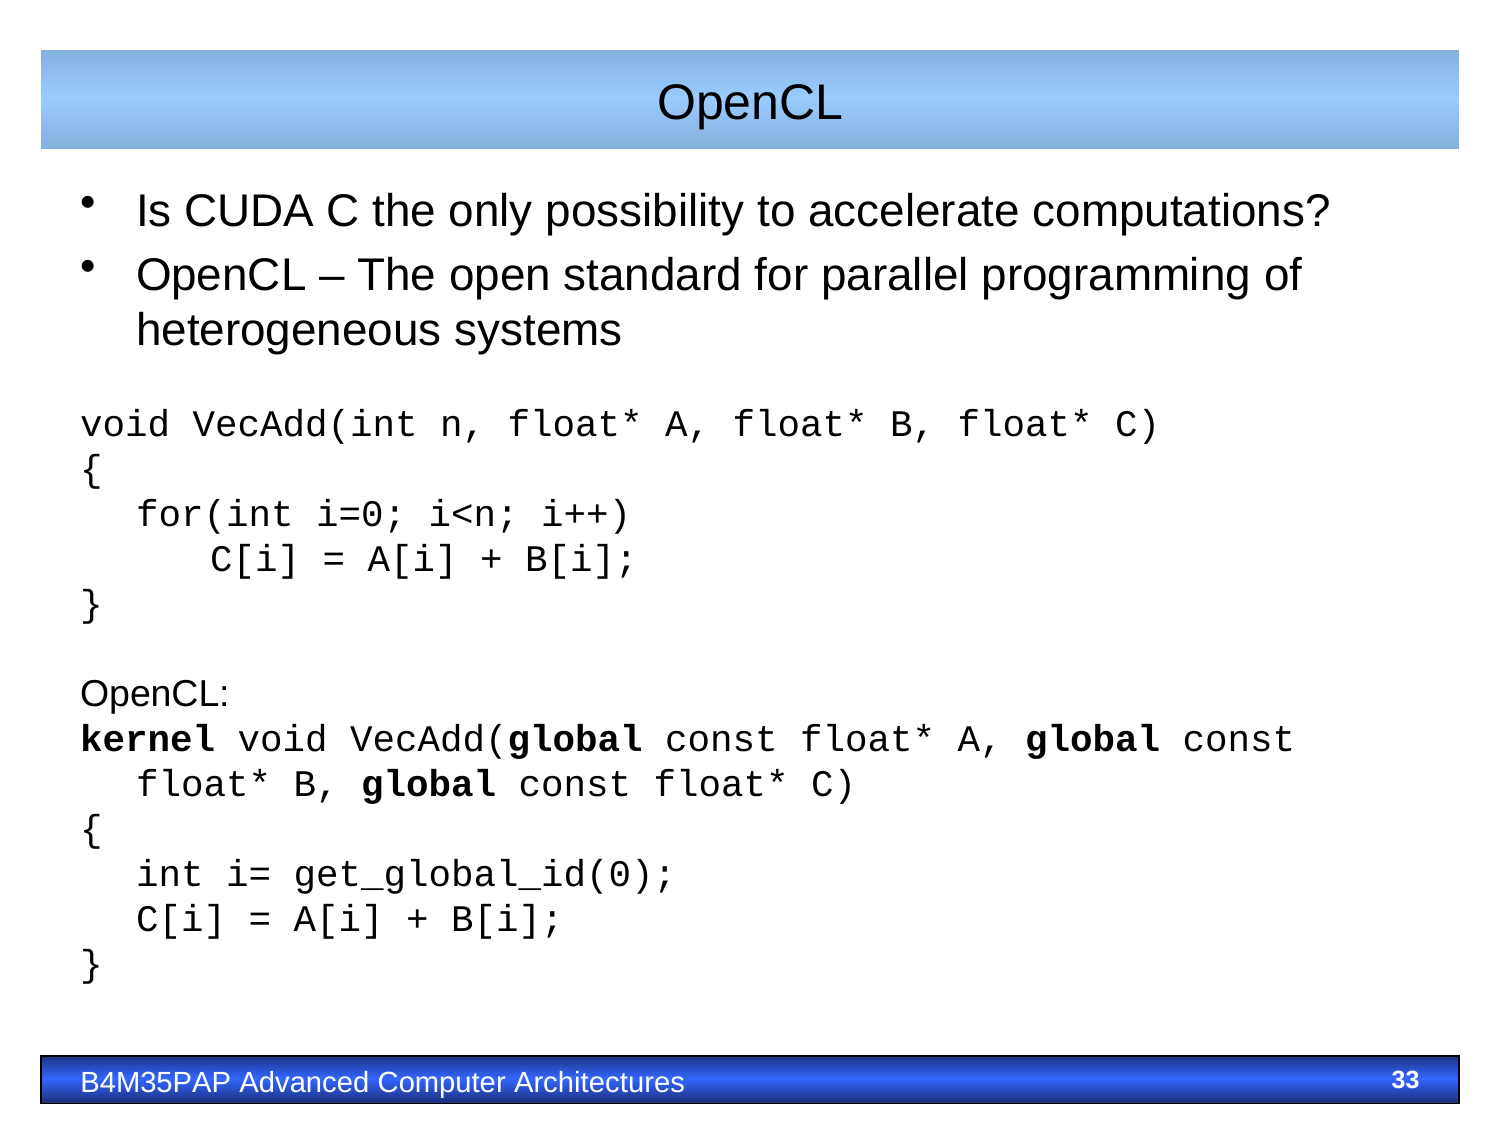

# OpenCL
Is CUDA C the only possibility to accelerate computations?
OpenCL – The open standard for parallel programming of heterogeneous systems
void VecAdd(int n, float* A, float* B, float* C)
{
	for(int i=0; i<n; i++)
		C[i] = A[i] + B[i];
}
OpenCL:
kernel void VecAdd(global const float* A, global const float* B, global const float* C)
{
	int i= get_global_id(0);
	C[i] = A[i] + B[i];
}